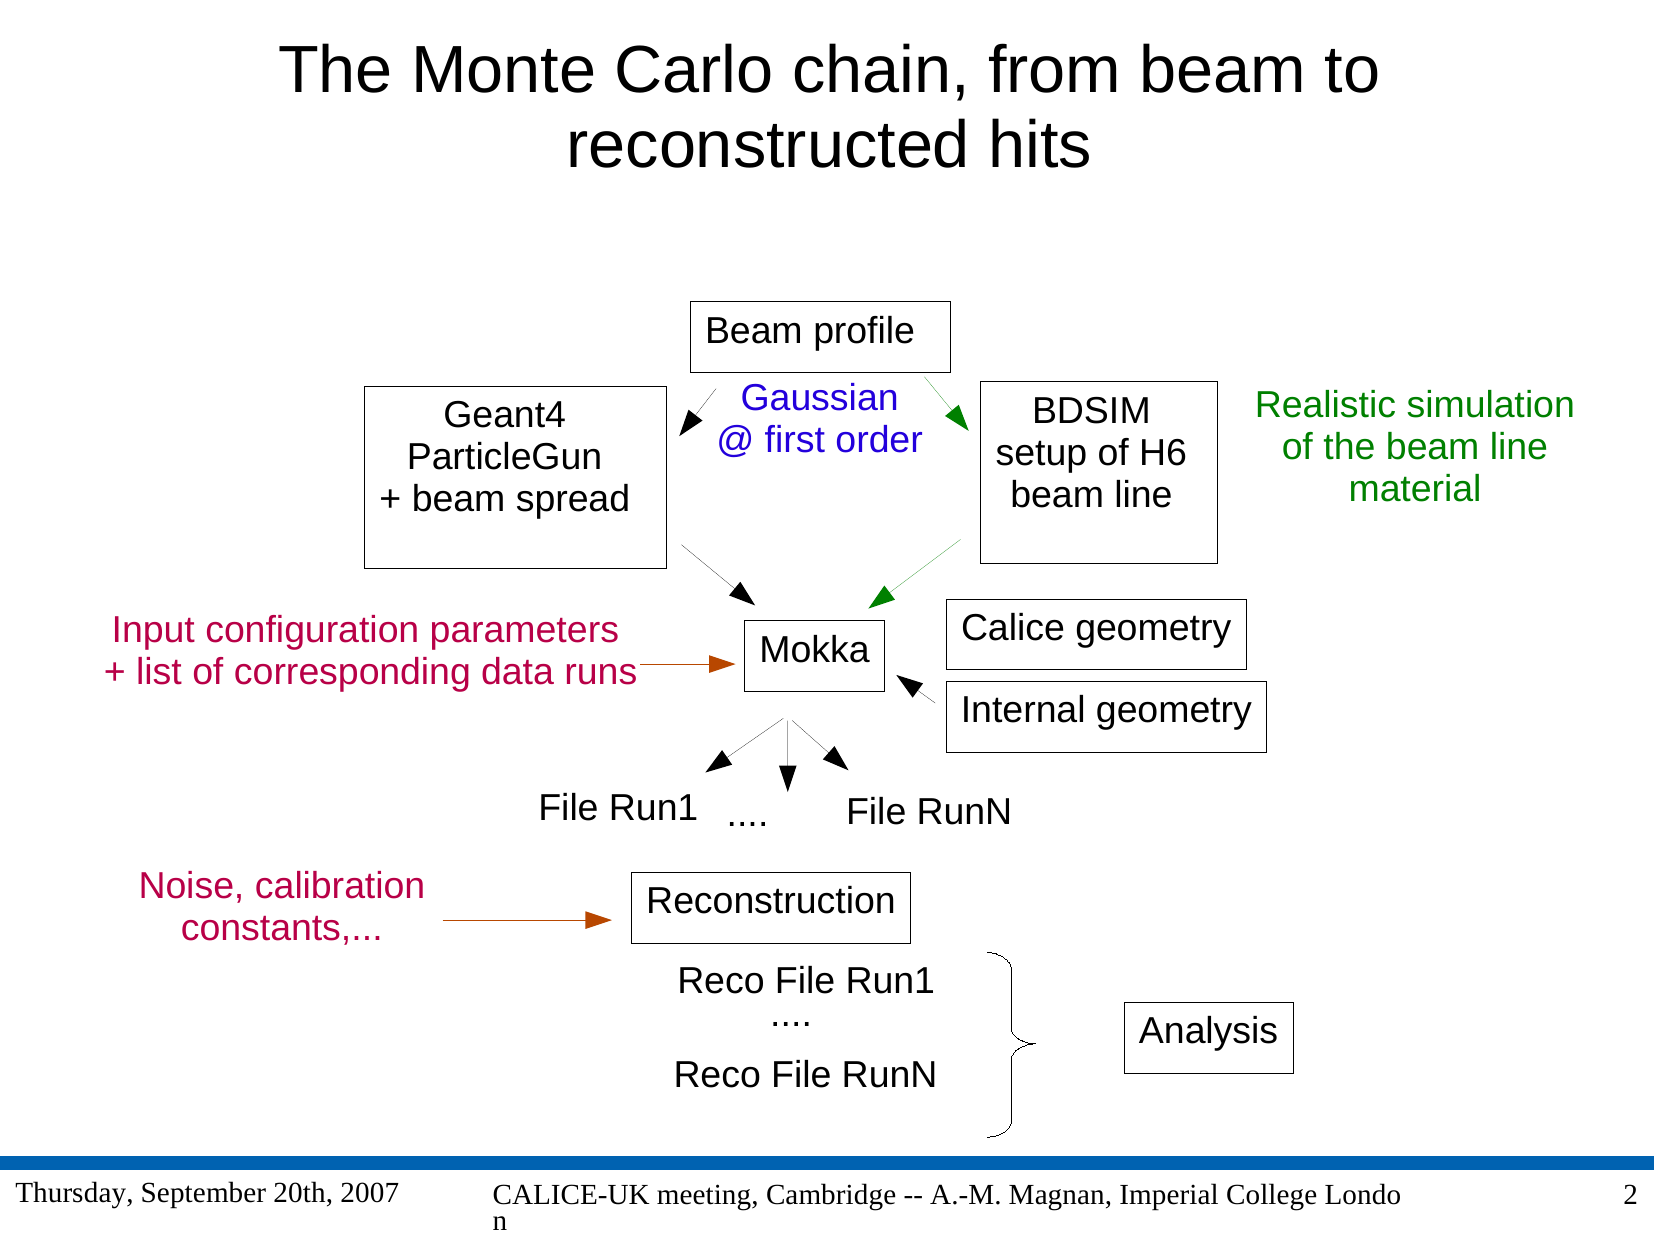

# The Monte Carlo chain, from beam to reconstructed hits
Beam profile
Gaussian
@ first order
Realistic simulation of the beam line material
BDSIM
setup of H6 beam line
Geant4 ParticleGun
+ beam spread
Calice geometry
Input configuration parameters
+ list of corresponding data runs
Mokka
Internal geometry
File Run1
File RunN
....
Noise, calibration constants,...
Reconstruction
Reco File Run1
....
Analysis
Reco File RunN